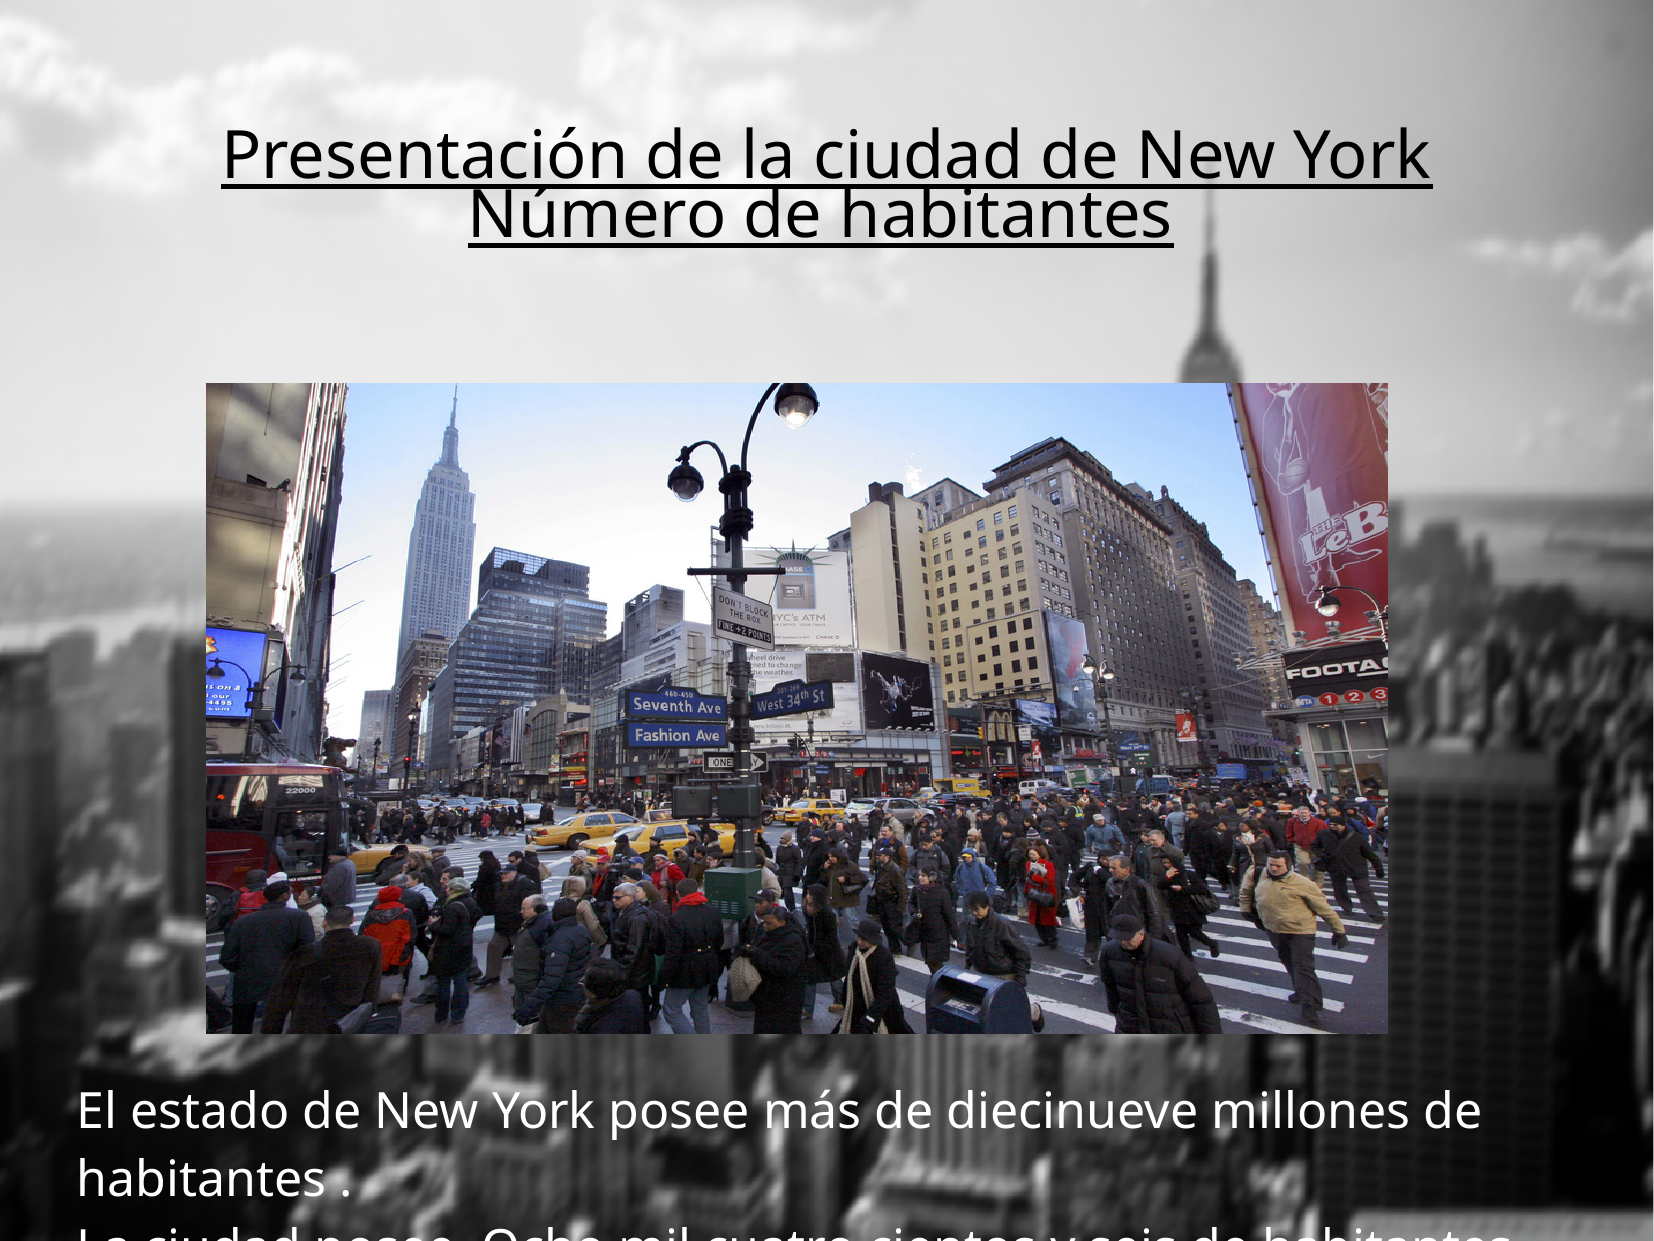

# Presentación de la ciudad de New York
Número de habitantes
El estado de New York posee más de diecinueve millones de habitantes .
La ciudad posee Ocho mil cuatro cientos y seis de habitantes.